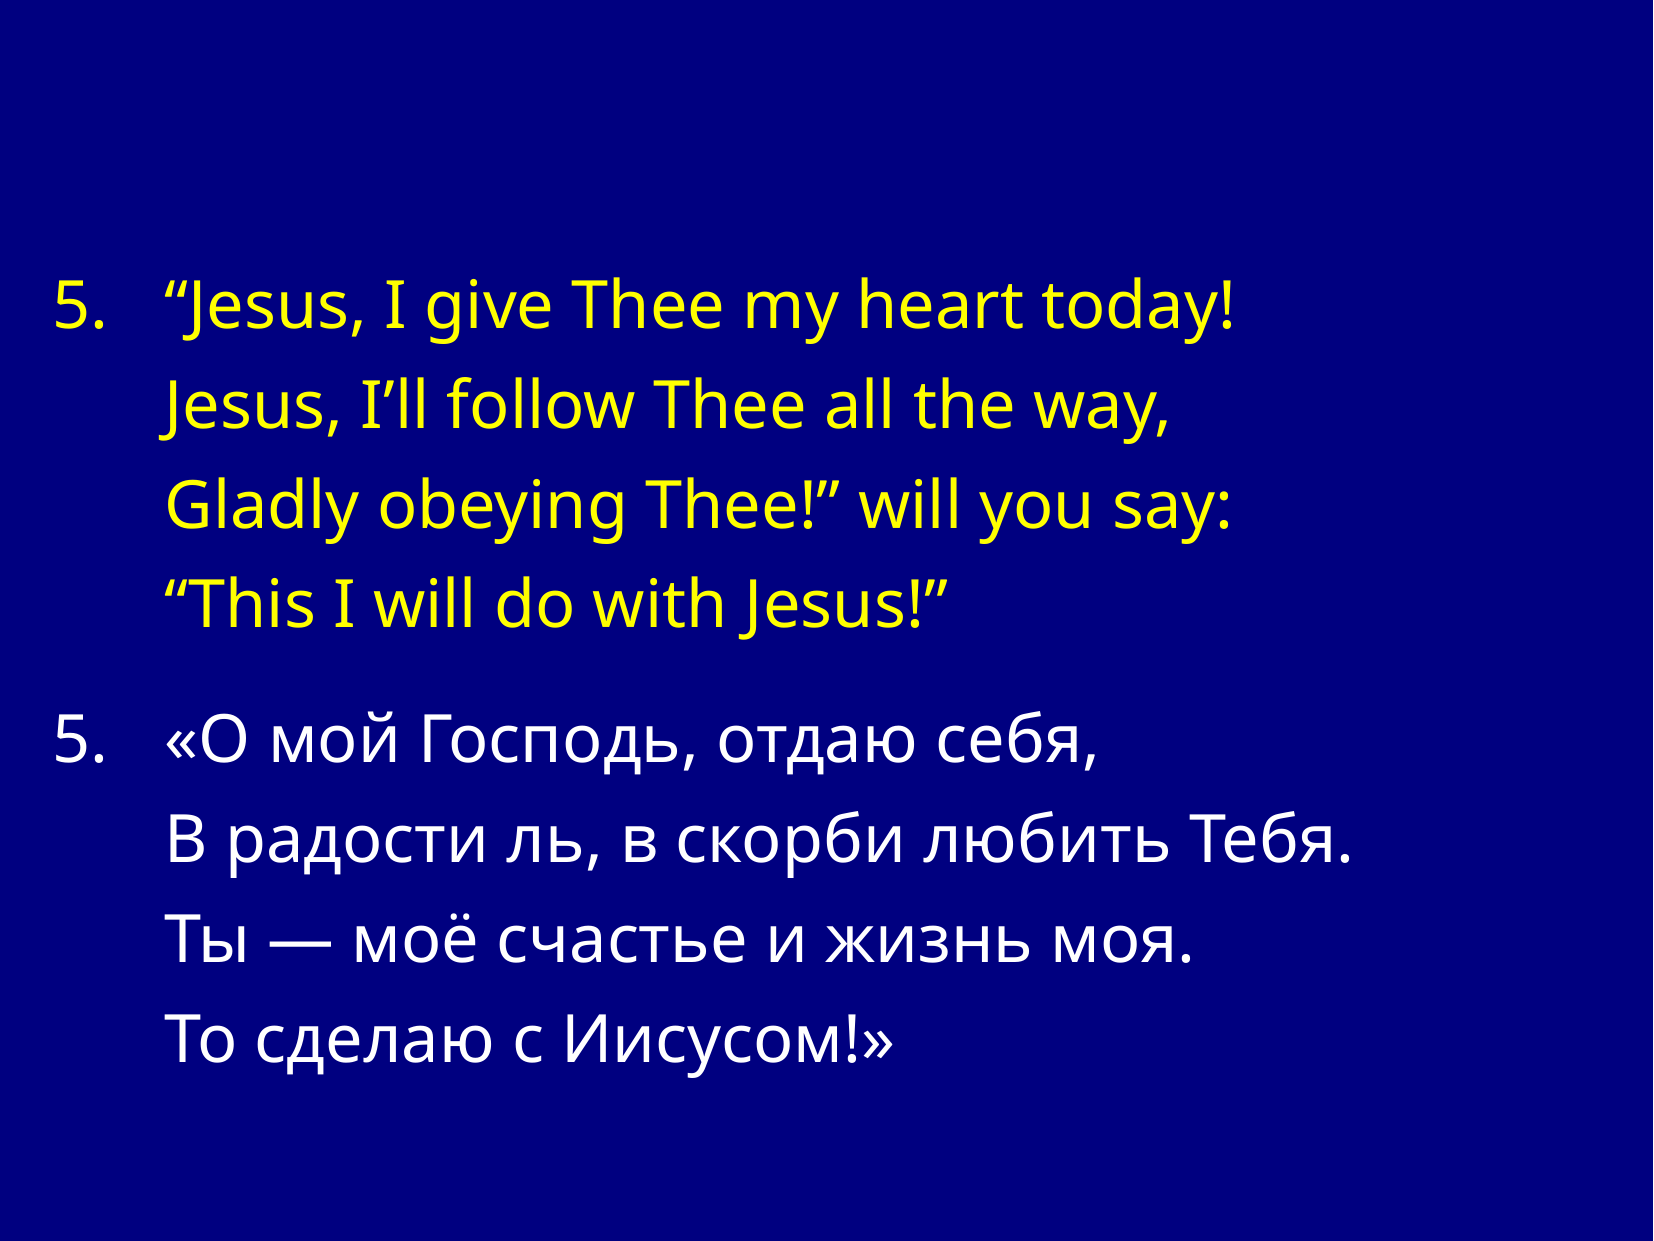

5.	“Jesus, I give Thee my heart today!
	Jesus, I’ll follow Thee all the way,
	Gladly obeying Thee!” will you say:
	“This I will do with Jesus!”
5.	«О мой Господь, отдаю себя,
	В радости ль, в скорби любить Тебя.
	Ты — моё счастье и жизнь моя.
	То сделаю с Иисусом!»